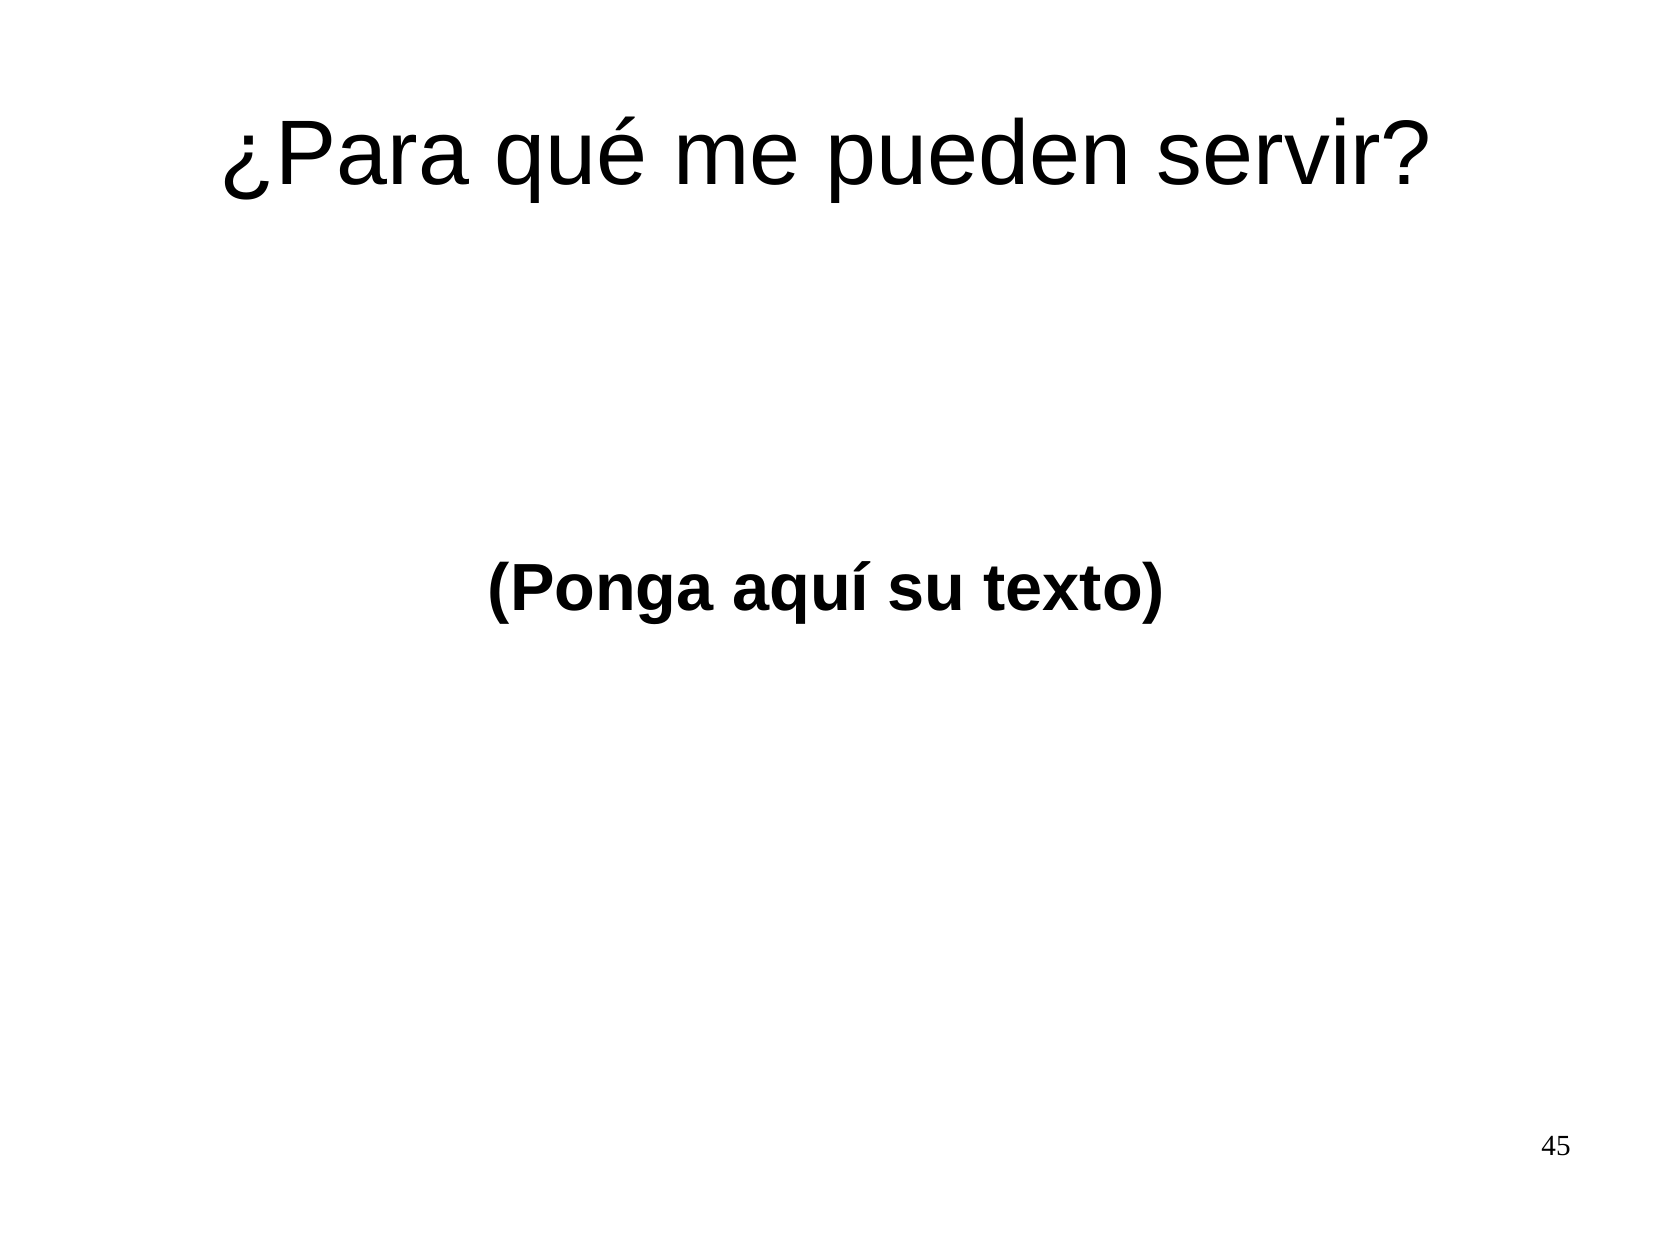

# ¿Para qué me pueden servir?
(Ponga aquí su texto)
45